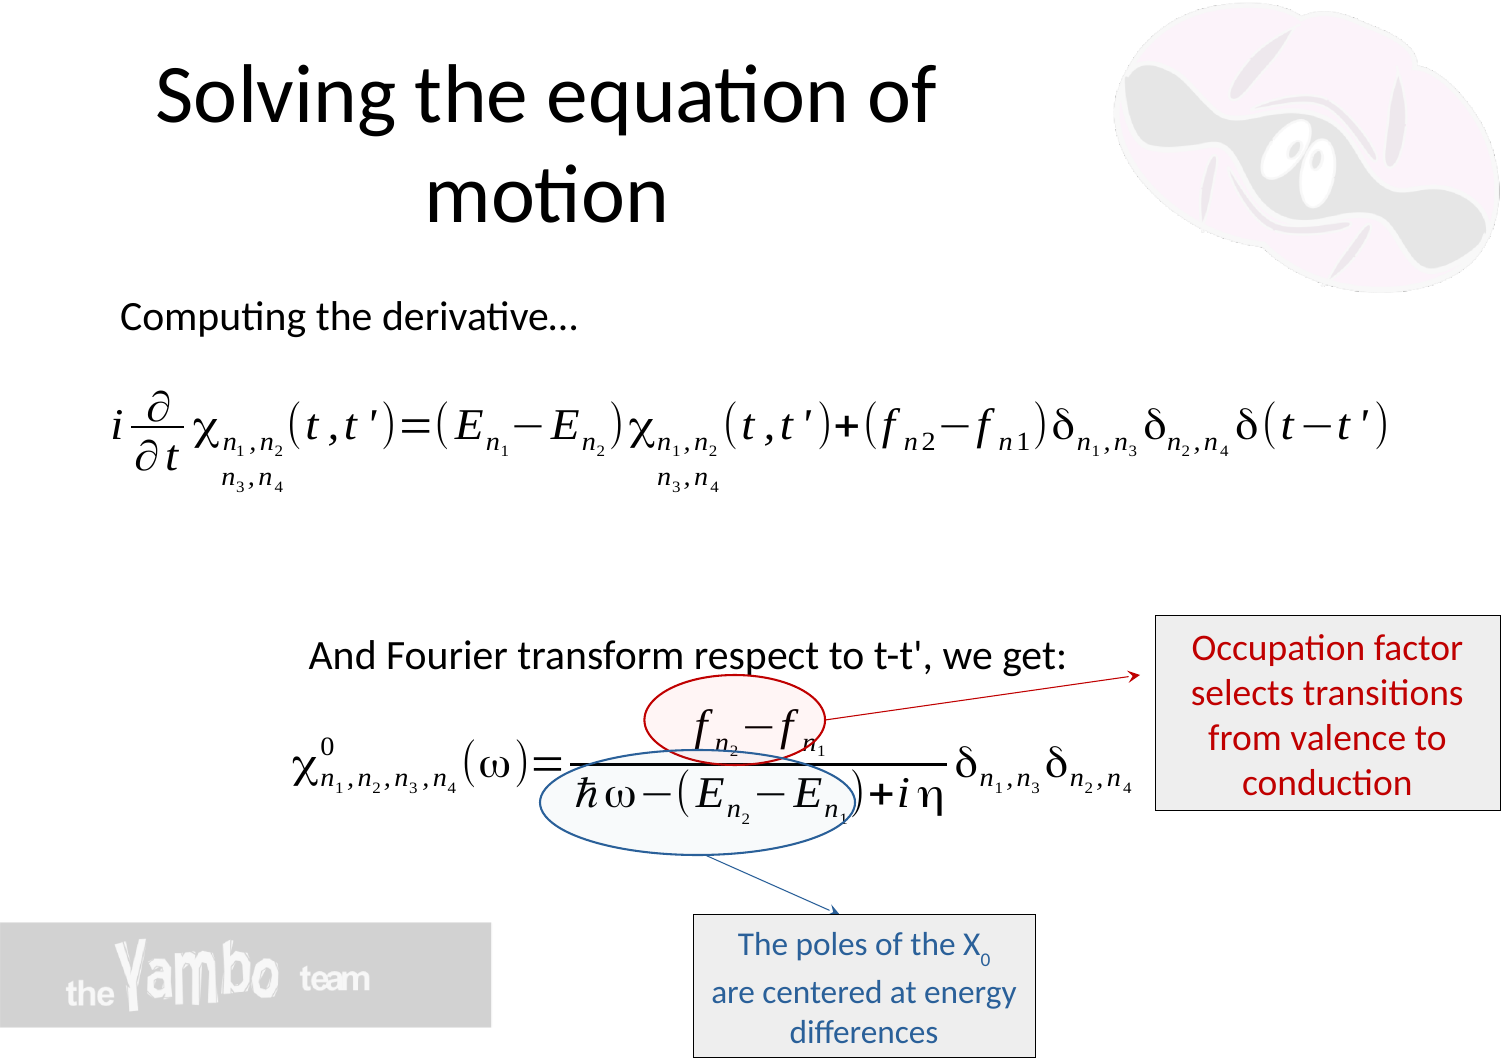

Solving the equation of motion
Computing the derivative…
Occupation factor selects transitions from valence to conduction
And Fourier transform respect to t-t', we get:
The poles of the X0
are centered at energy differences